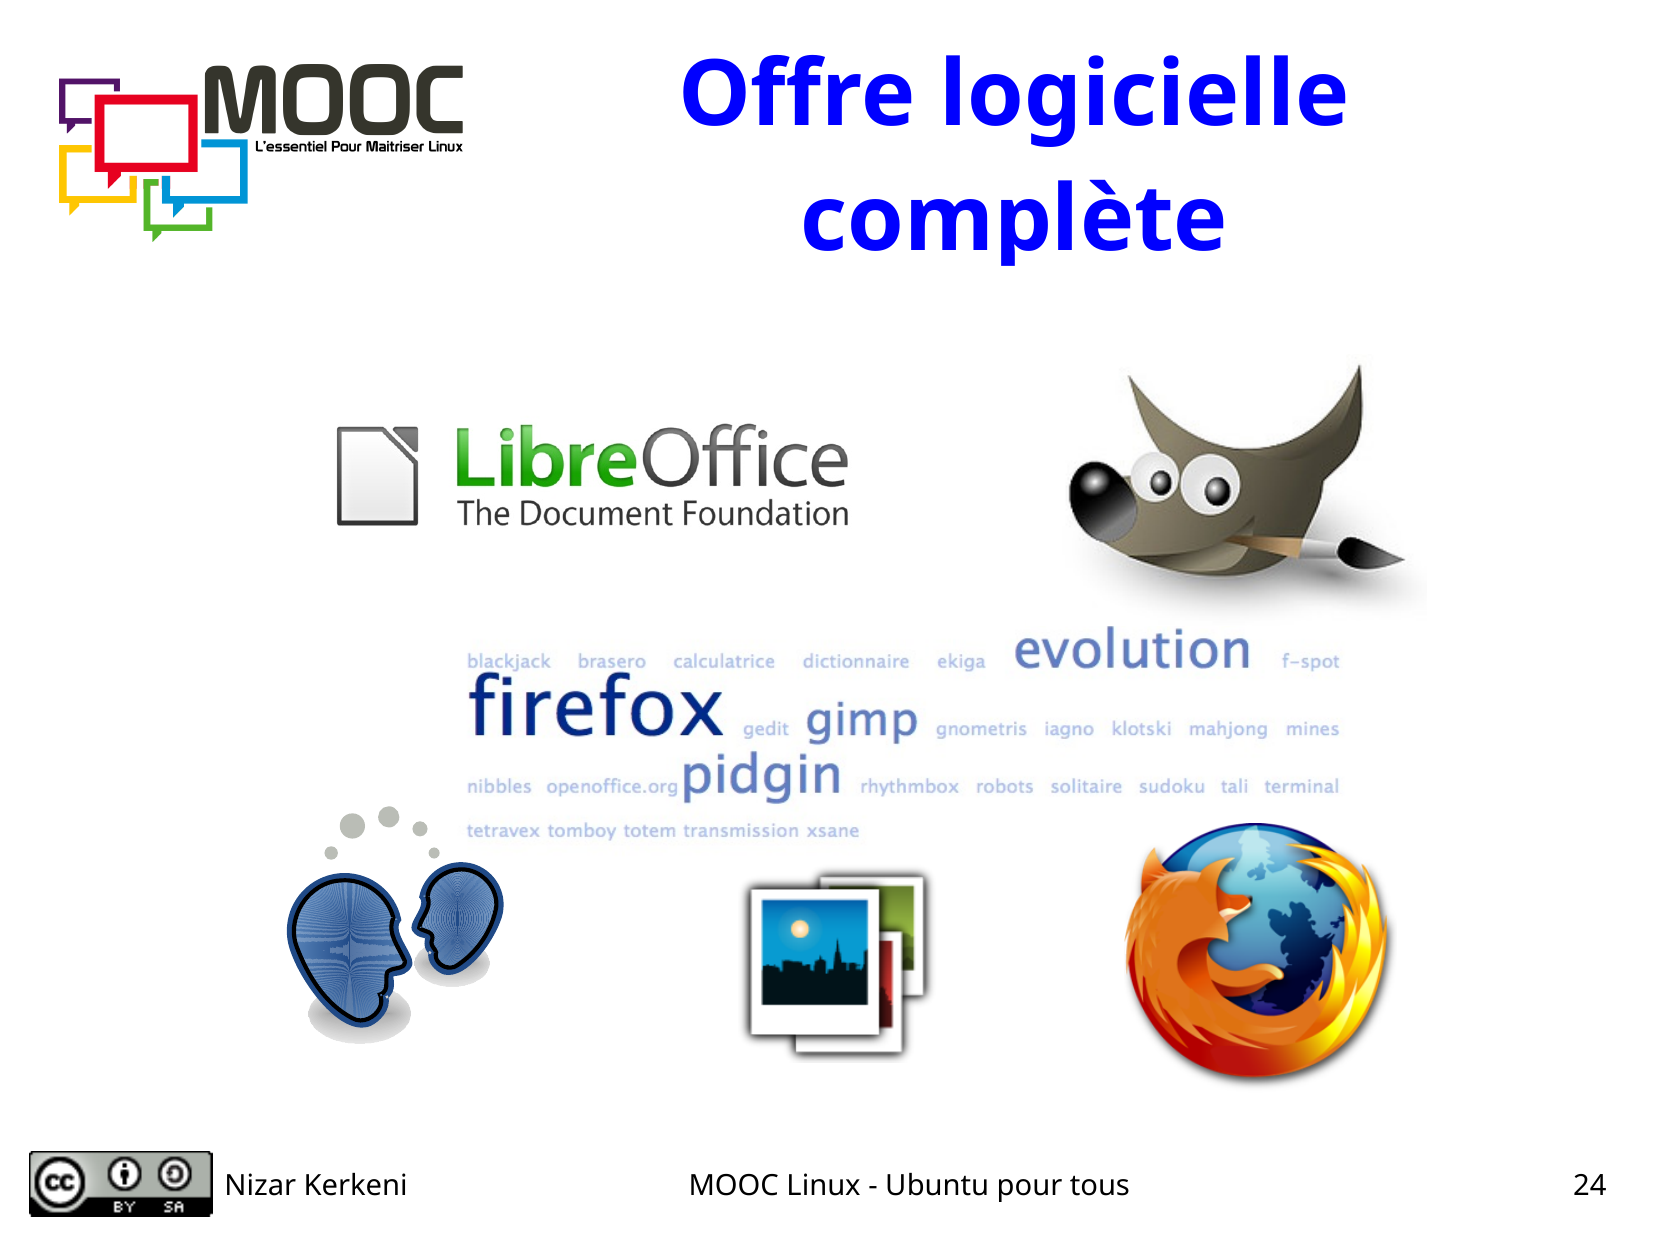

# Offre logicielle complète
MOOC Linux - Ubuntu pour tous
24